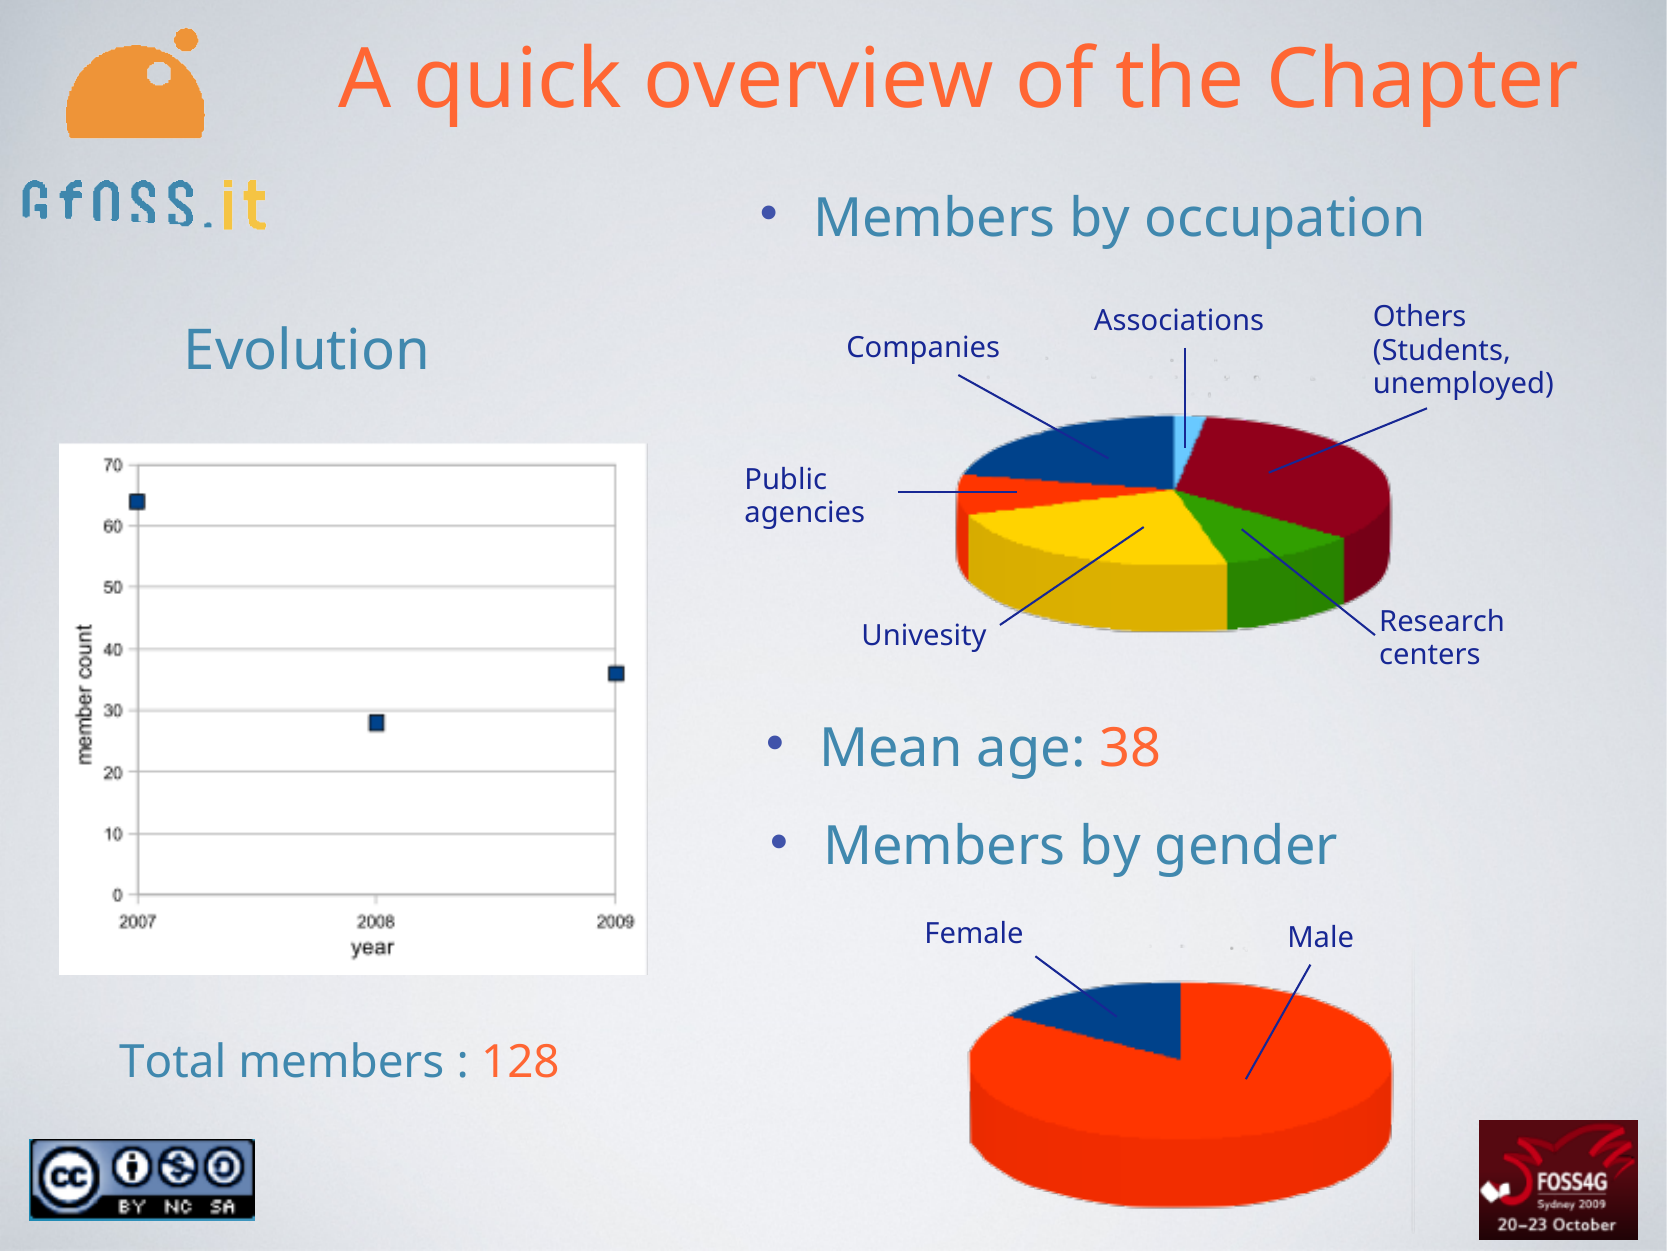

A quick overview of the Chapter
Members by occupation
Others (Students, unemployed)
Associations
# Evolution
Companies
Public
agencies
Research
centers
Univesity
Mean age: 38
Members by gender
Female
Male
Total members : 128